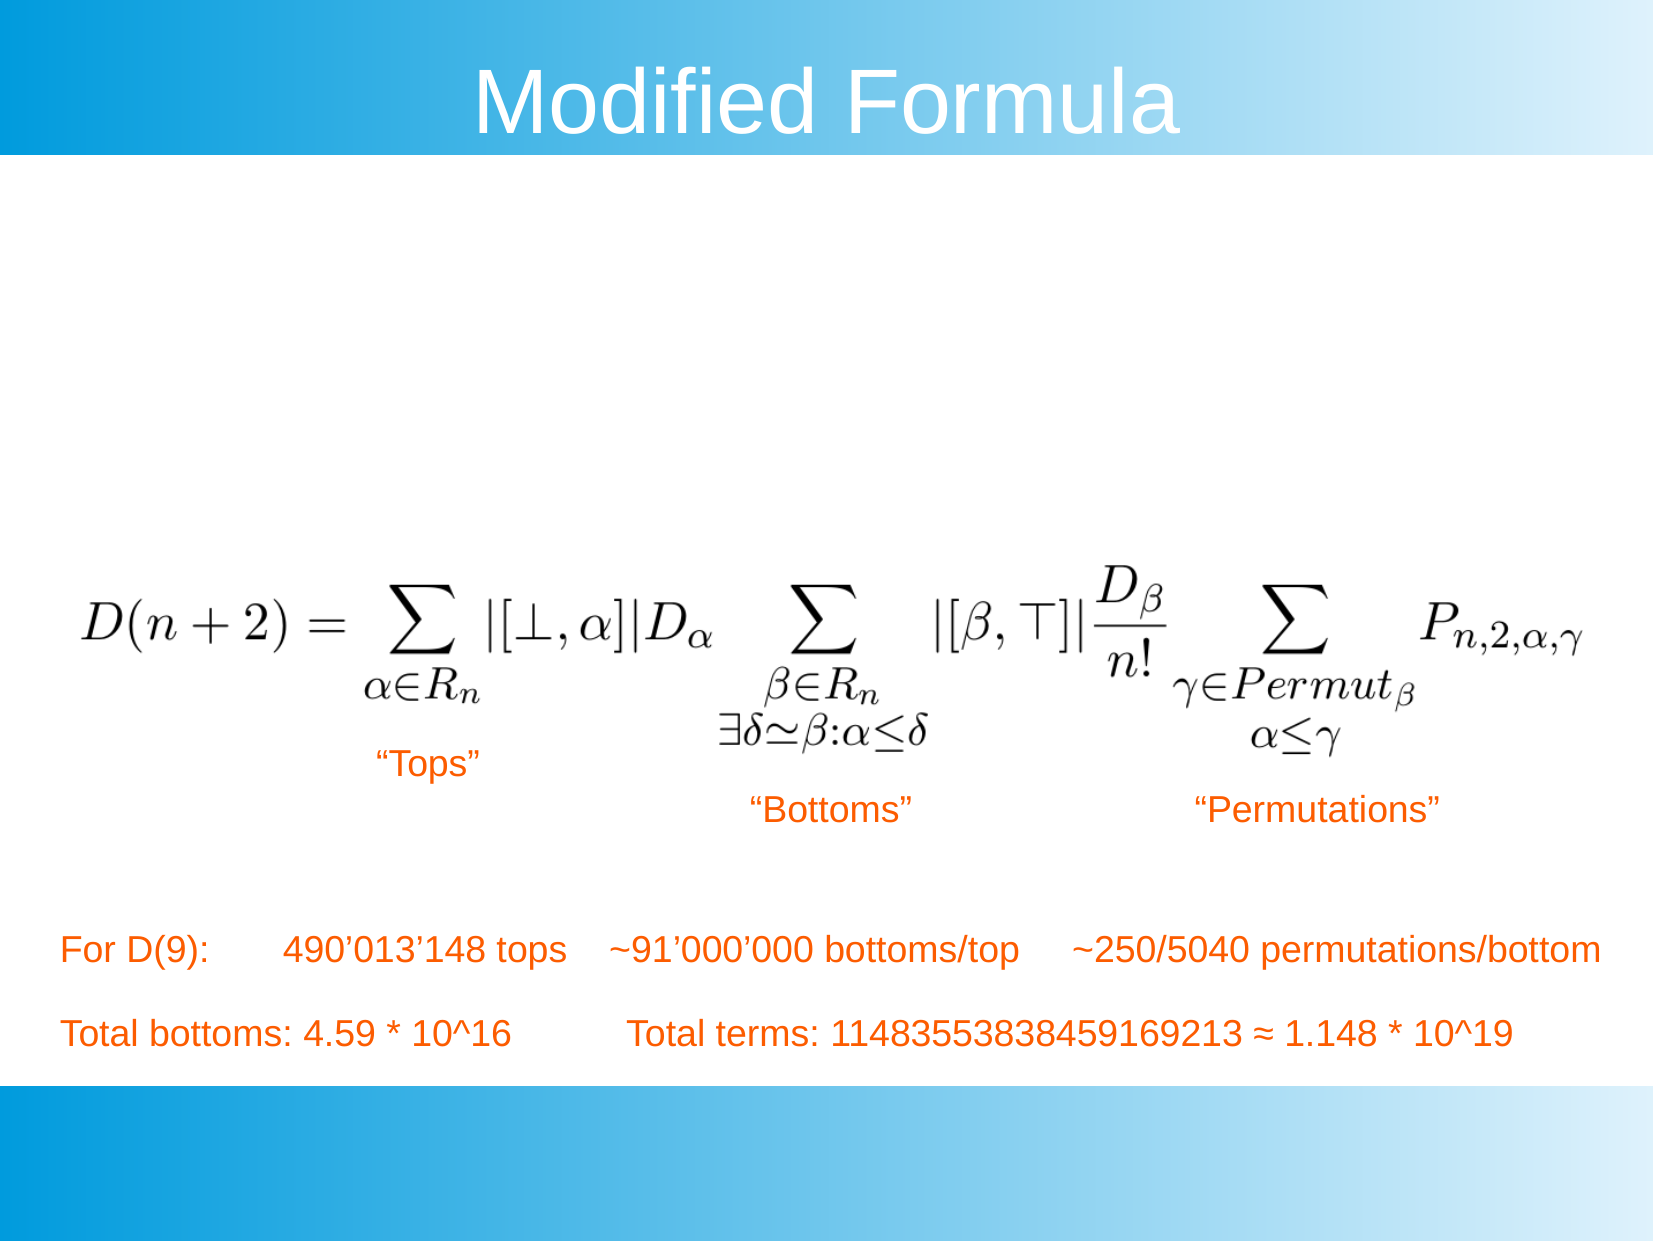

# Modified Formula
“Tops”
“Bottoms”
“Permutations”
For D(9): 490’013’148 tops ~91’000’000 bottoms/top ~250/5040 permutations/bottom
Total bottoms: 4.59 * 10^16 Total terms: 11483553838459169213 ≈ 1.148 * 10^19